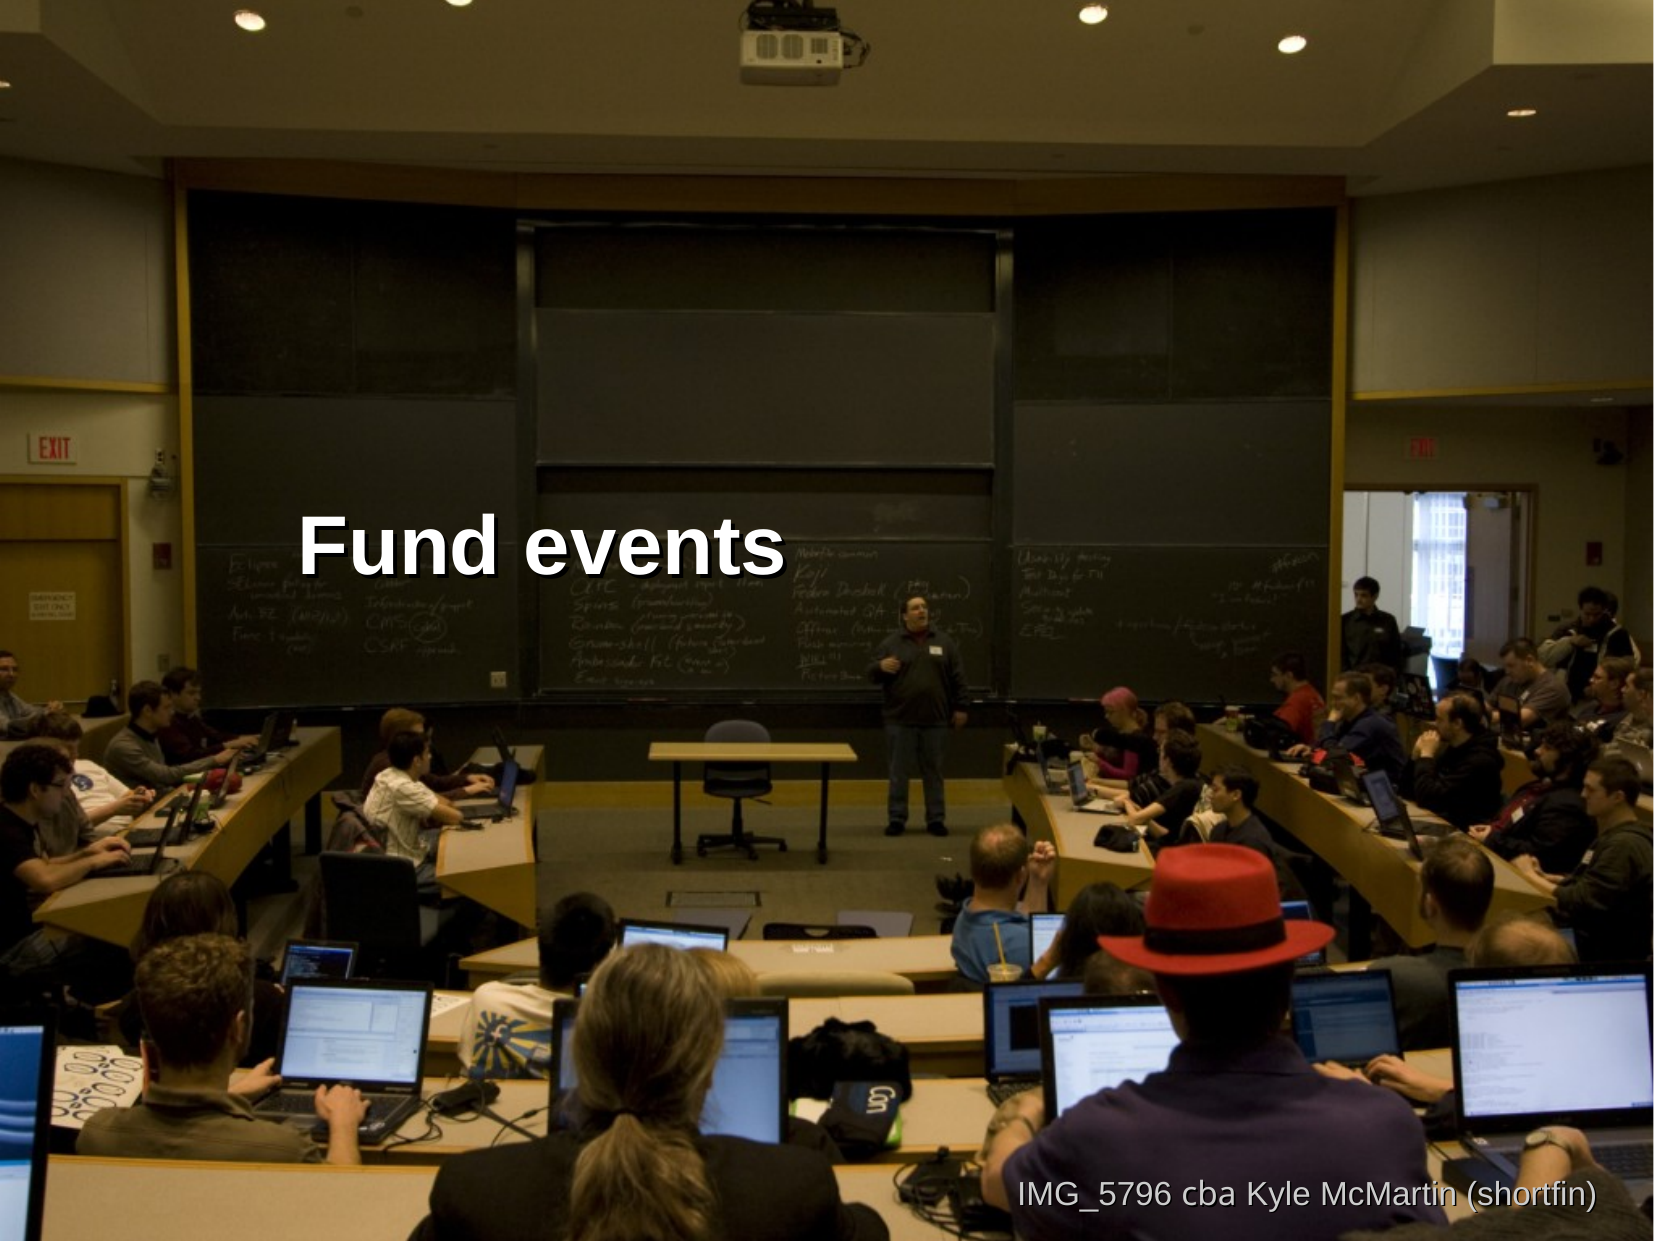

Fund events
 IMG_5796 cba Kyle McMartin (shortfin)